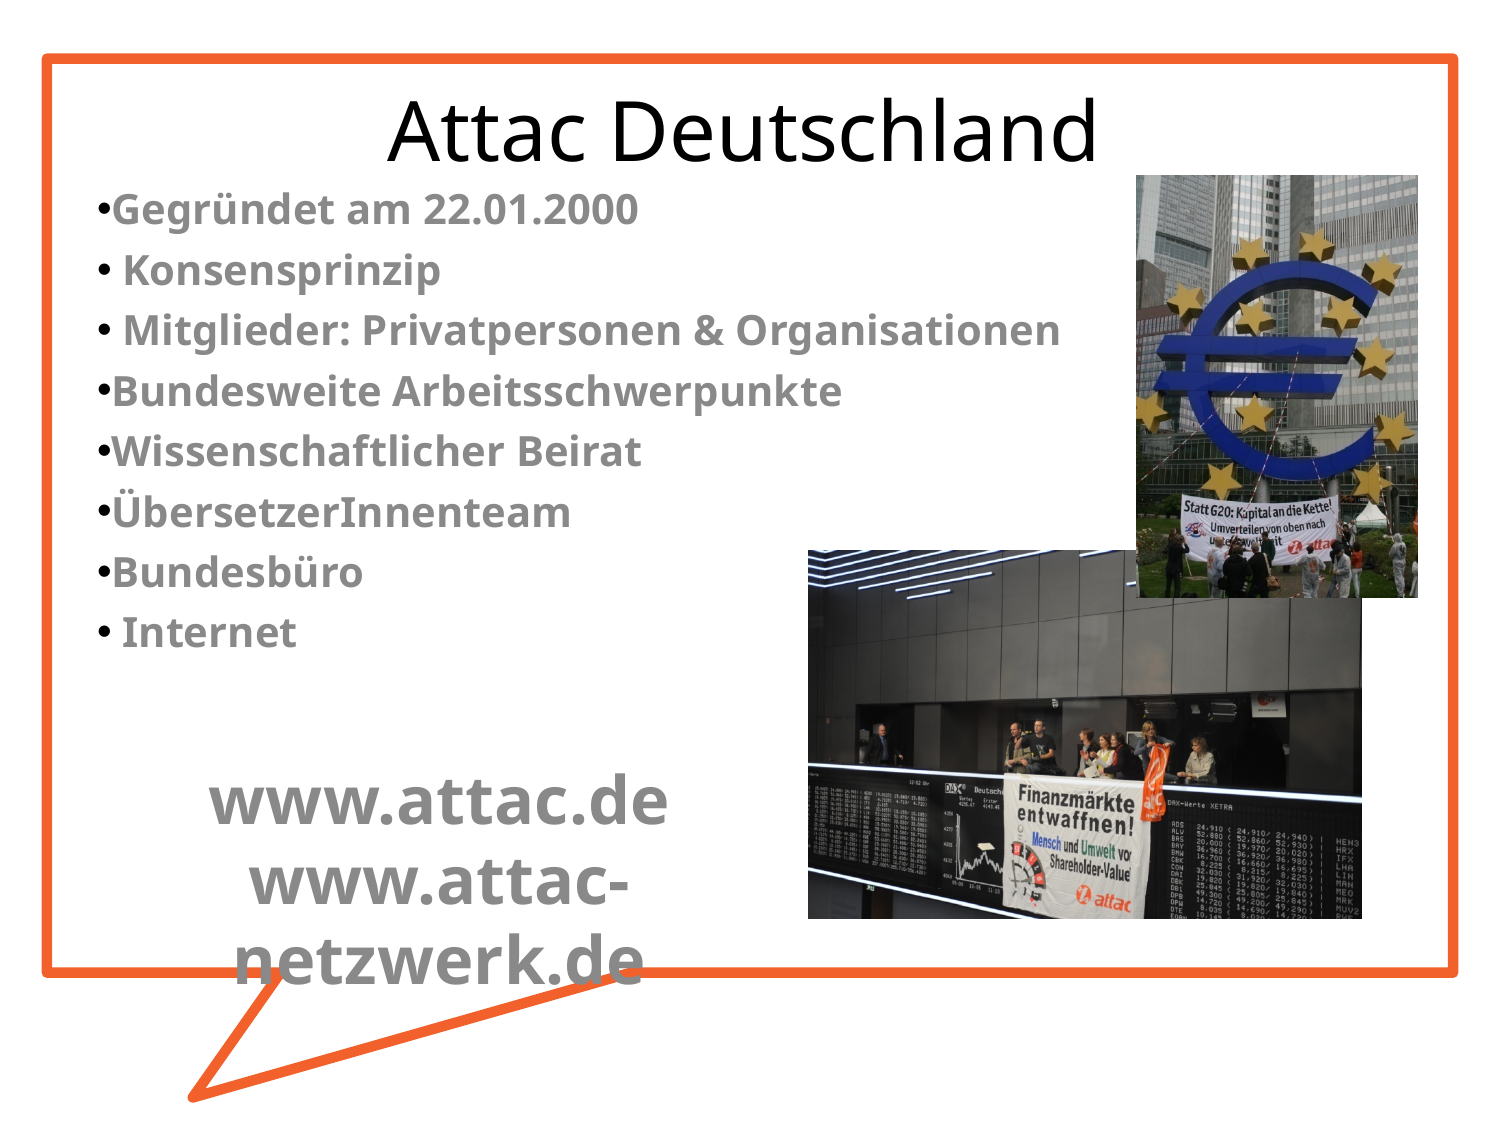

# Attac Deutschland
Gegründet am 22.01.2000
 Konsensprinzip
 Mitglieder: Privatpersonen & Organisationen
Bundesweite Arbeitsschwerpunkte
Wissenschaftlicher Beirat
ÜbersetzerInnenteam
Bundesbüro
 Internet
www.attac.de
www.attac-netzwerk.de